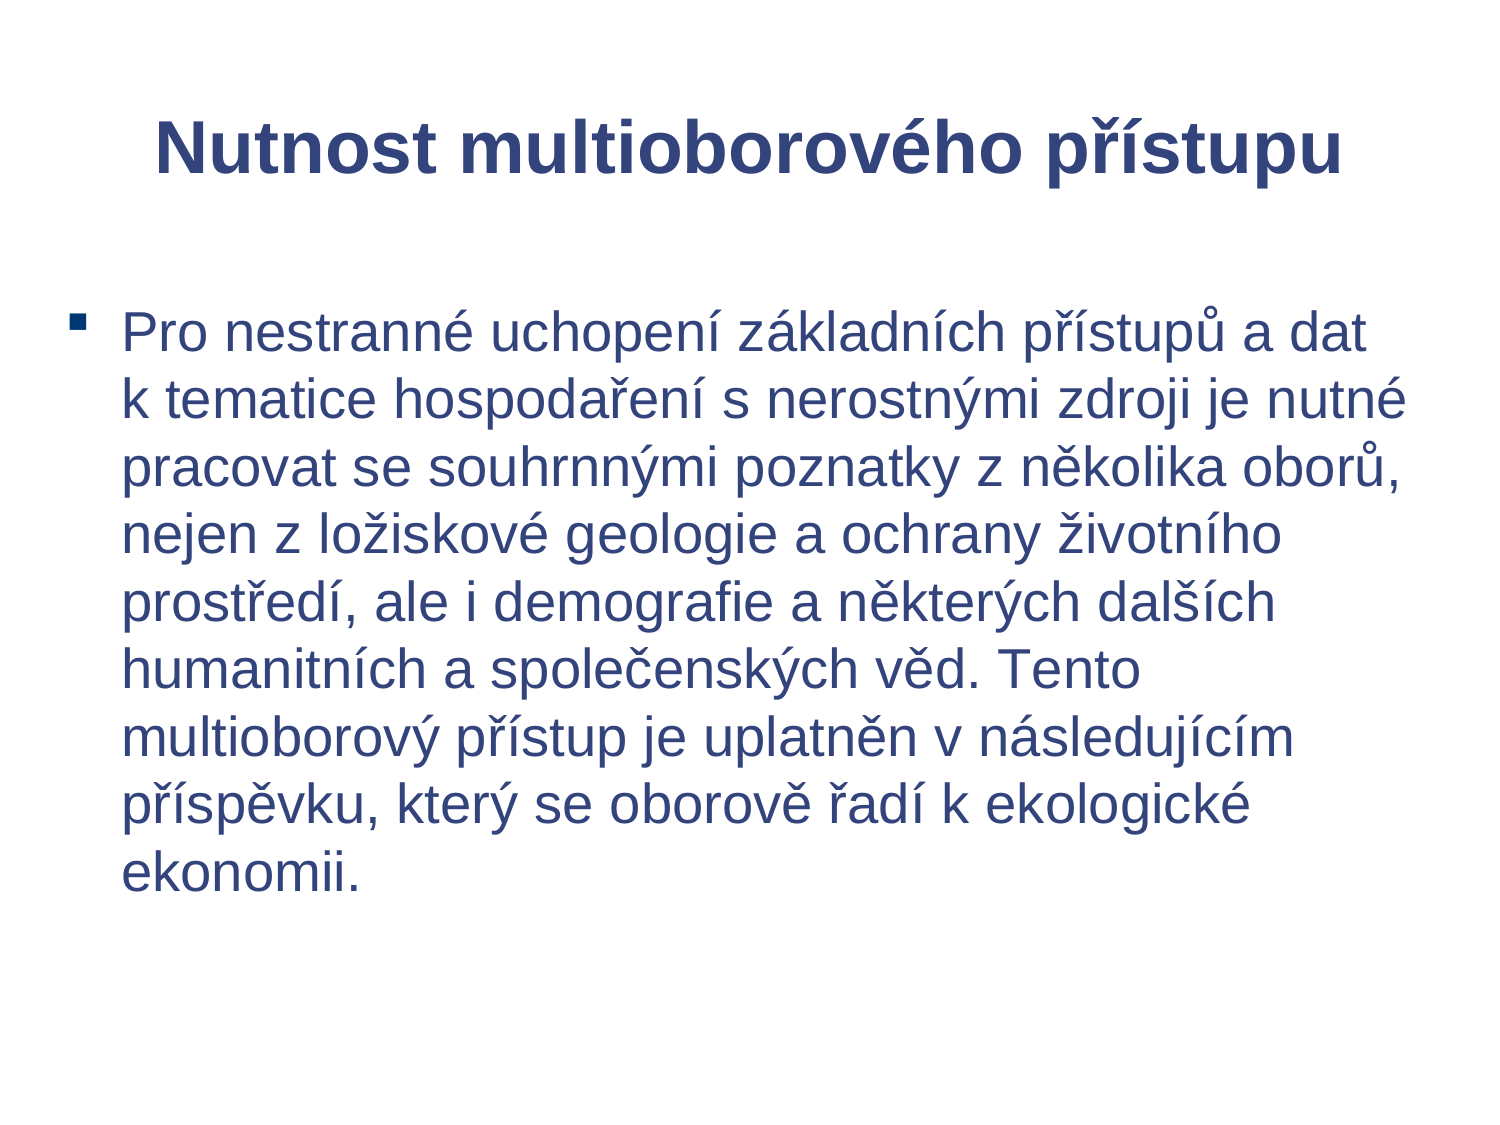

# Nutnost multioborového přístupu
Pro nestranné uchopení základních přístupů a dat k tematice hospodaření s nerostnými zdroji je nutné pracovat se souhrnnými poznatky z několika oborů, nejen z ložiskové geologie a ochrany životního prostředí, ale i demografie a některých dalších humanitních a společenských věd. Tento multioborový přístup je uplatněn v následujícím příspěvku, který se oborově řadí k ekologické ekonomii.